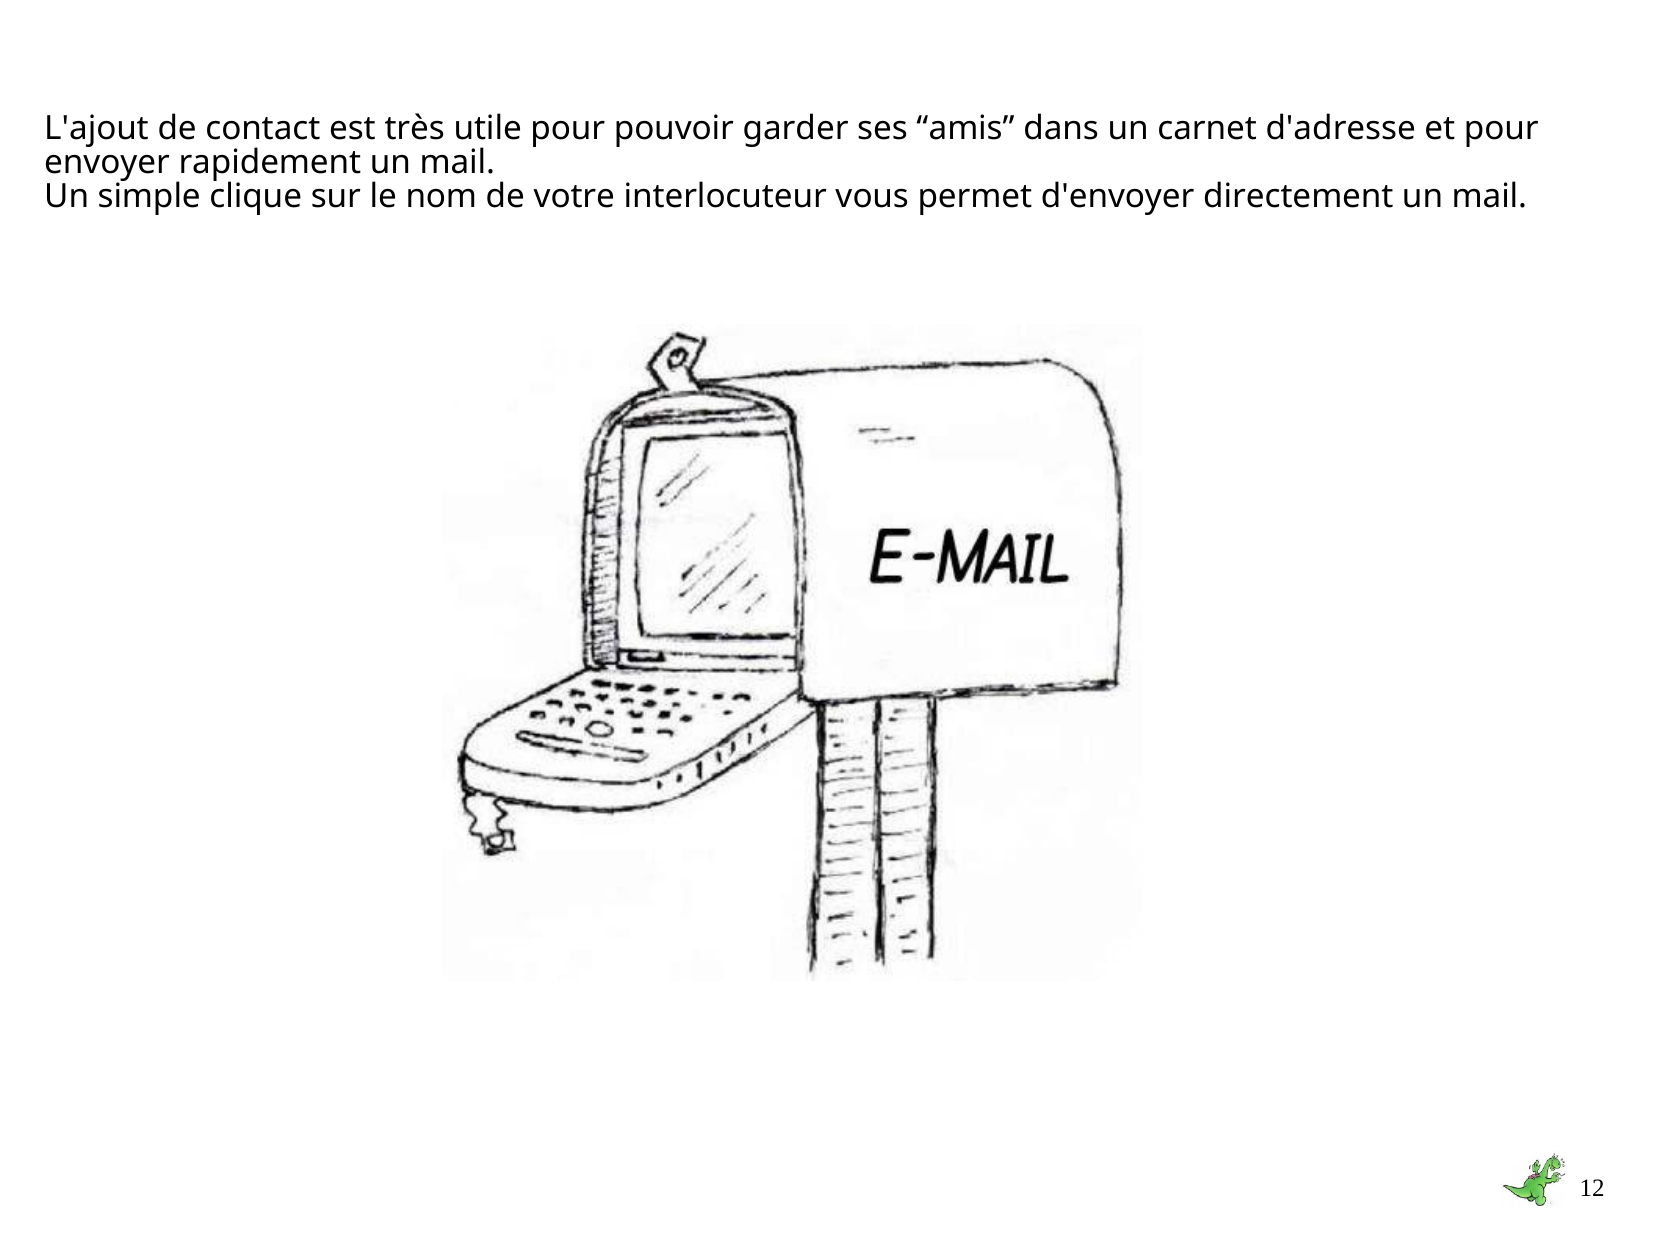

L'ajout de contact est très utile pour pouvoir garder ses “amis” dans un carnet d'adresse et pour
envoyer rapidement un mail.
Un simple clique sur le nom de votre interlocuteur vous permet d'envoyer directement un mail.
12